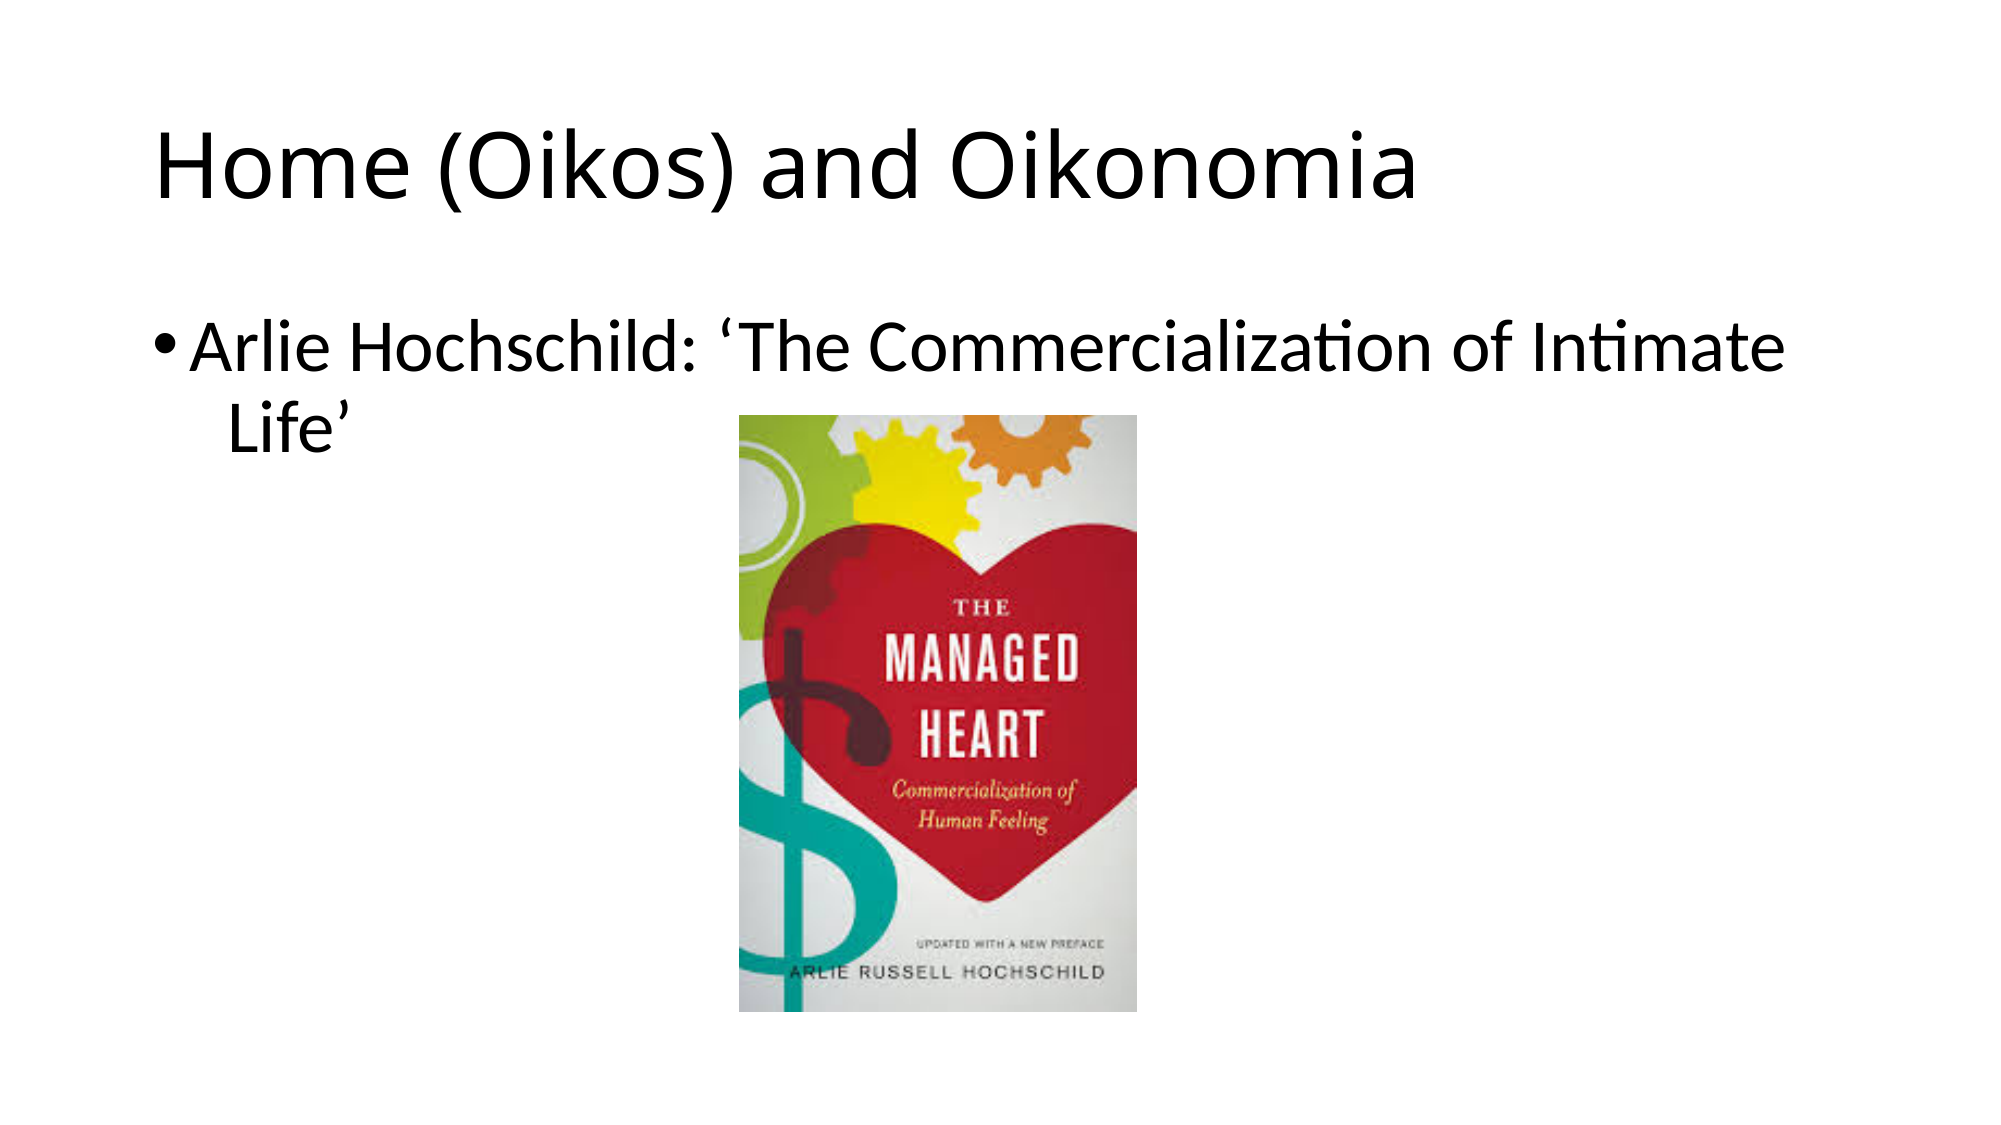

# Home (Oikos) and Oikonomia
Arlie Hochschild: ‘The Commercialization of Intimate Life’